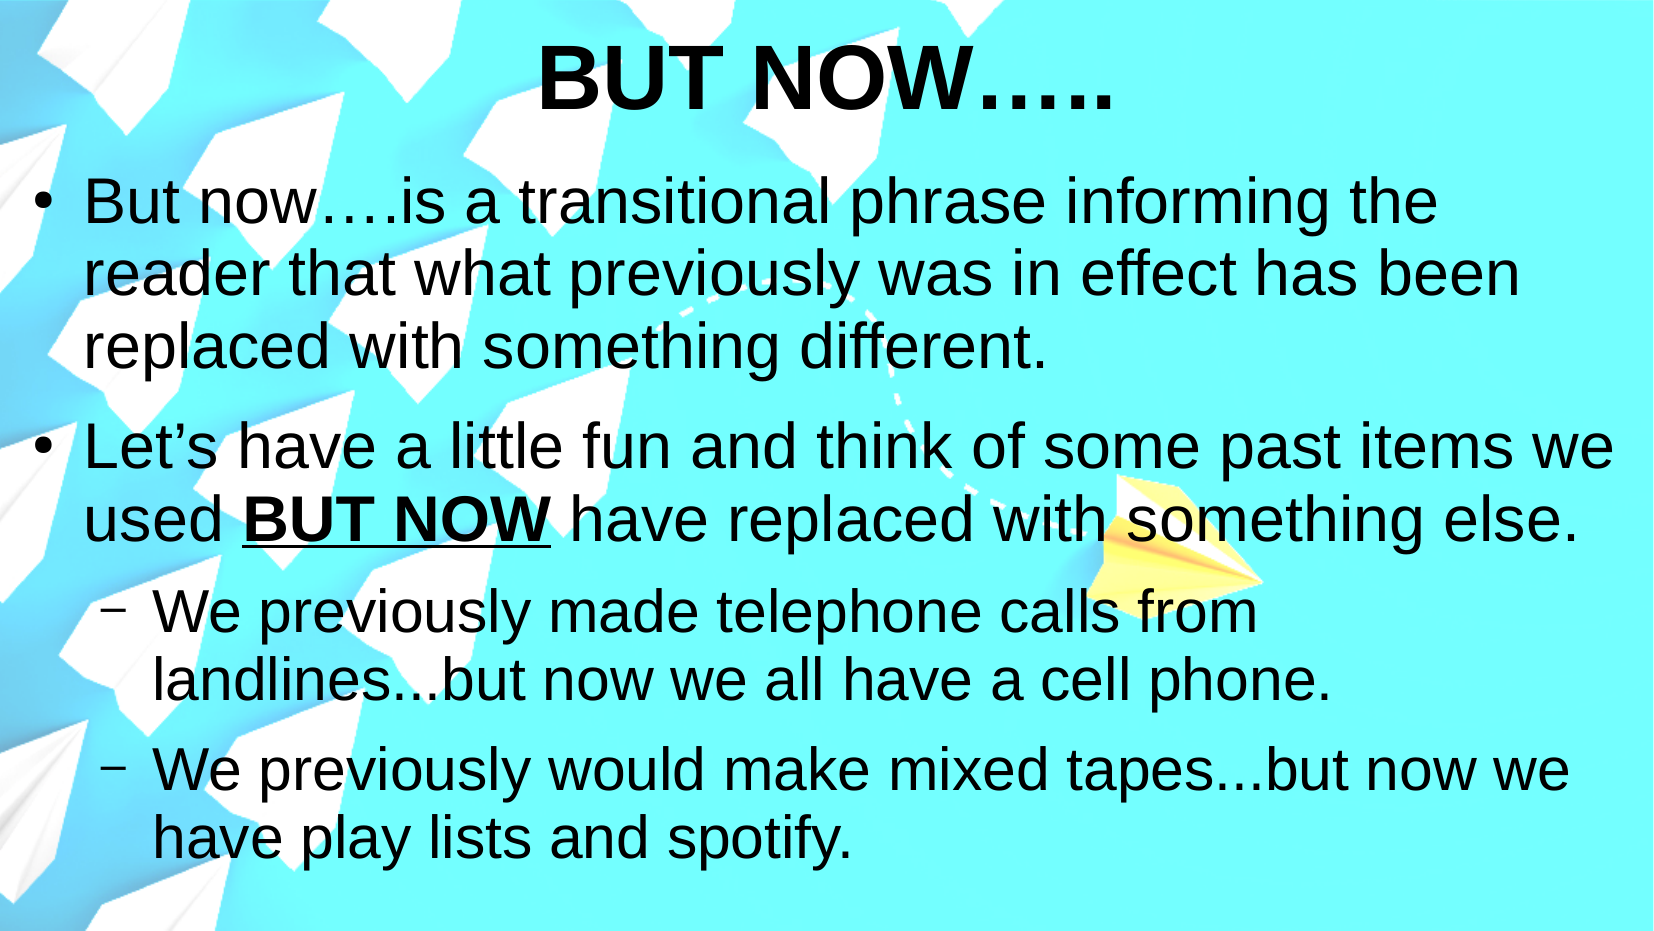

# BUT NOW…..
But now….is a transitional phrase informing the reader that what previously was in effect has been replaced with something different.
Let’s have a little fun and think of some past items we used BUT NOW have replaced with something else.
We previously made telephone calls from landlines...but now we all have a cell phone.
We previously would make mixed tapes...but now we have play lists and spotify.